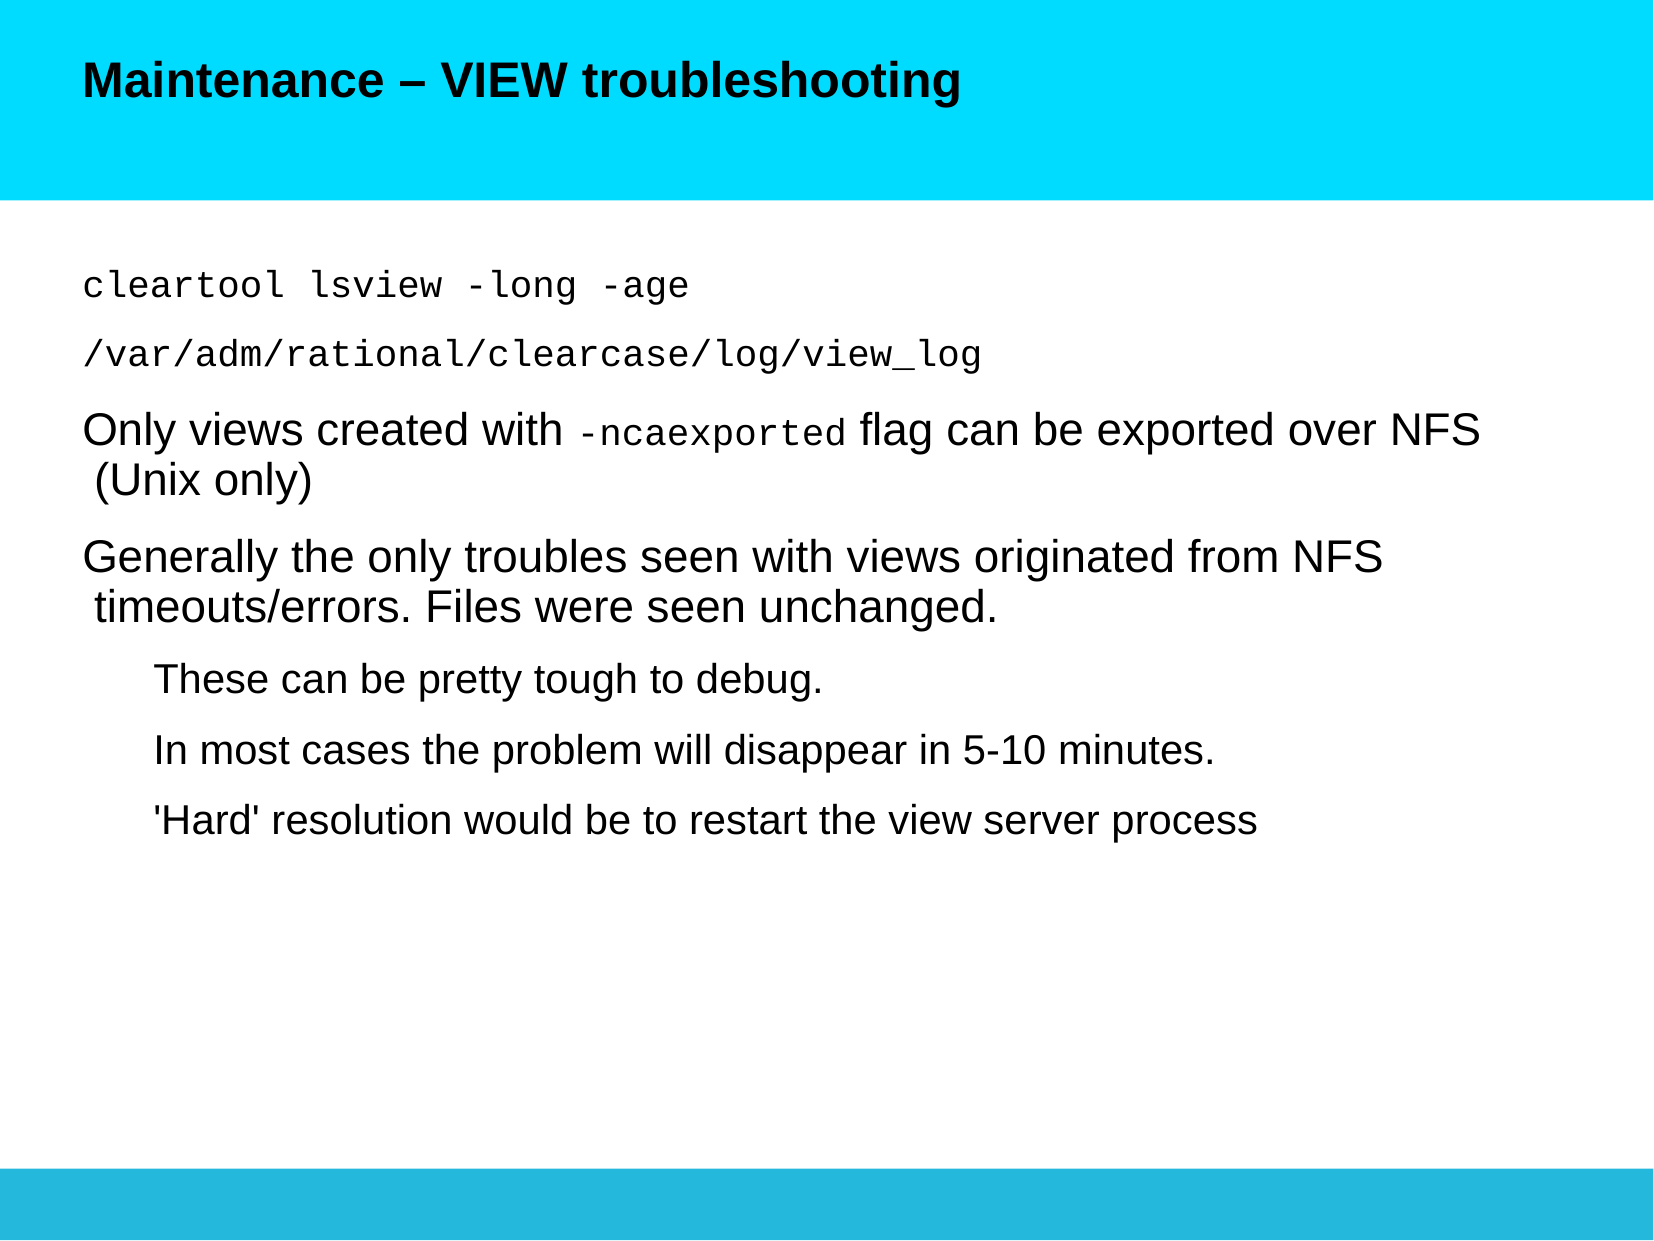

# Maintenance – VIEW troubleshooting
cleartool lsview -long -age
/var/adm/rational/clearcase/log/view_log
Only views created with -ncaexported flag can be exported over NFS (Unix only)
Generally the only troubles seen with views originated from NFS timeouts/errors. Files were seen unchanged.
These can be pretty tough to debug.
In most cases the problem will disappear in 5-10 minutes.
'Hard' resolution would be to restart the view server process